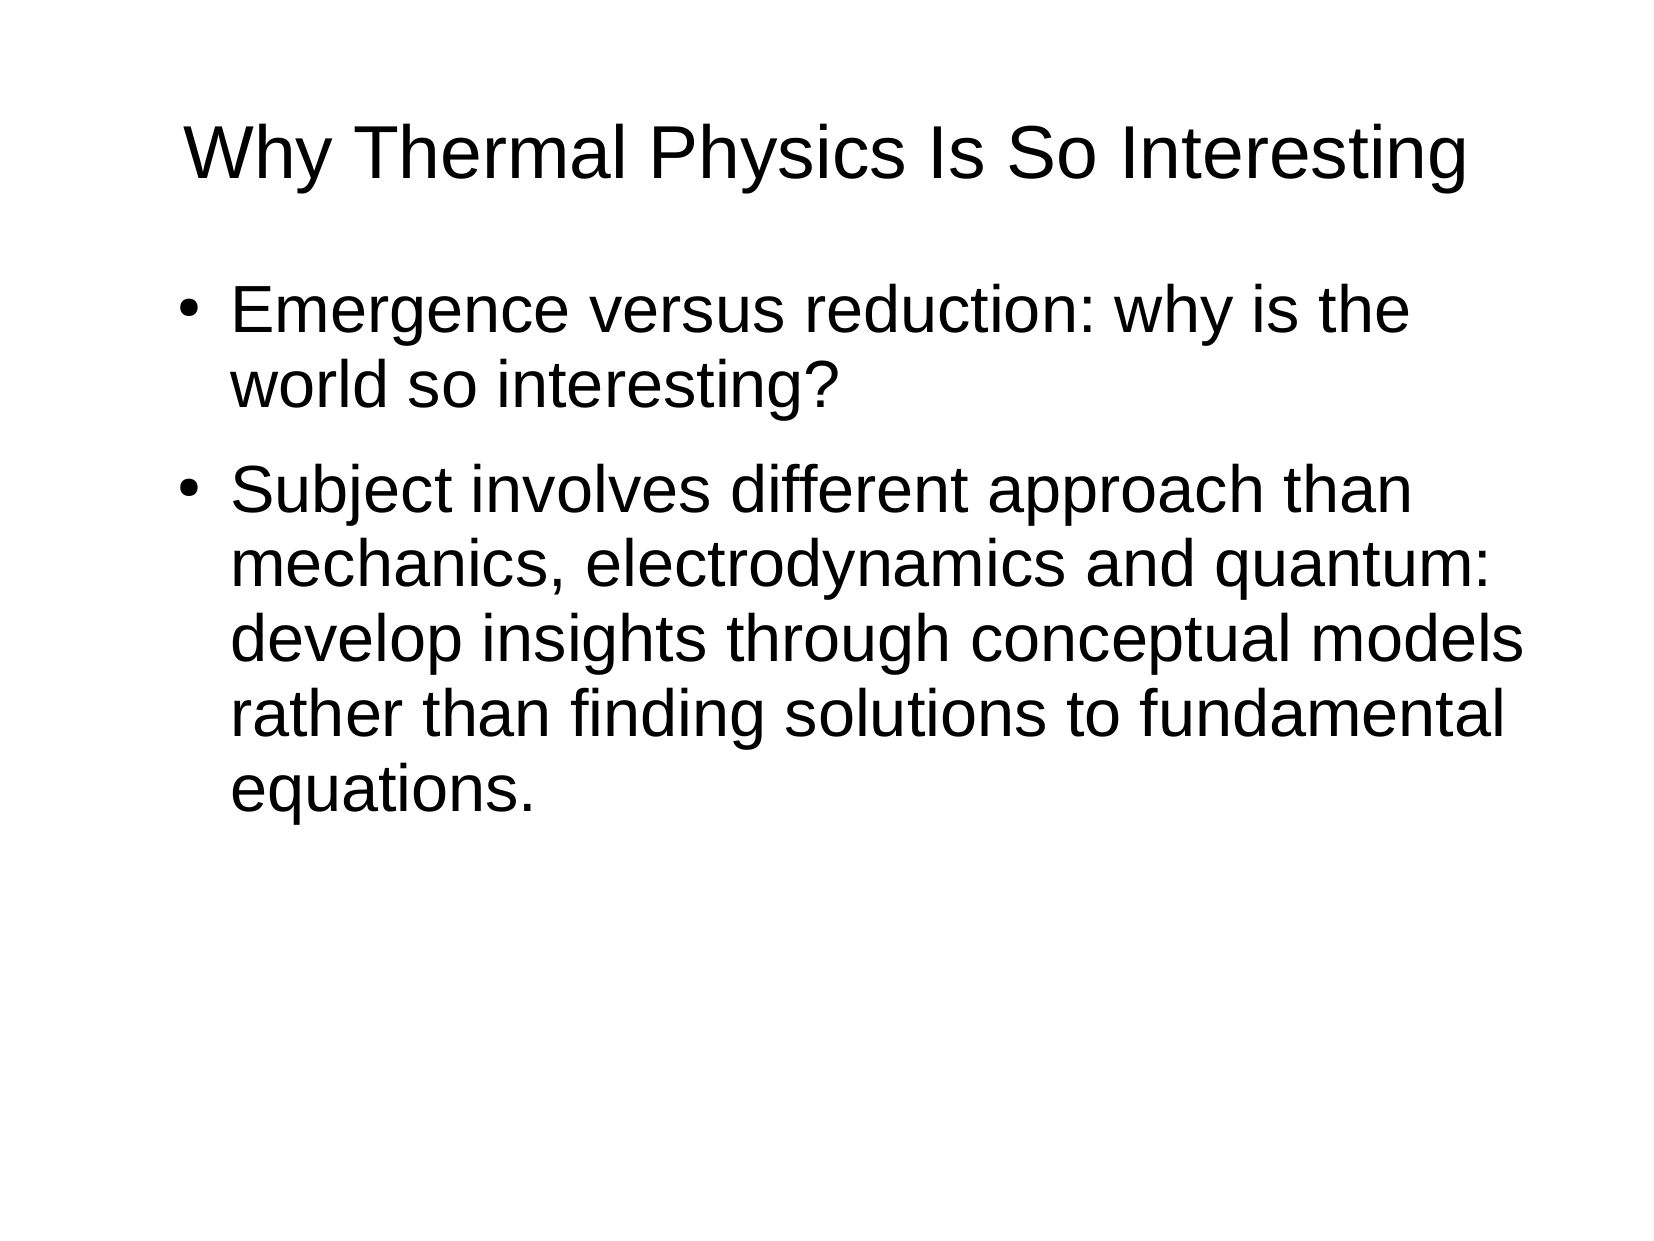

# Why Thermal Physics Is So Interesting
Emergence versus reduction: why is the world so interesting?
Subject involves different approach than mechanics, electrodynamics and quantum: develop insights through conceptual models rather than finding solutions to fundamental equations.